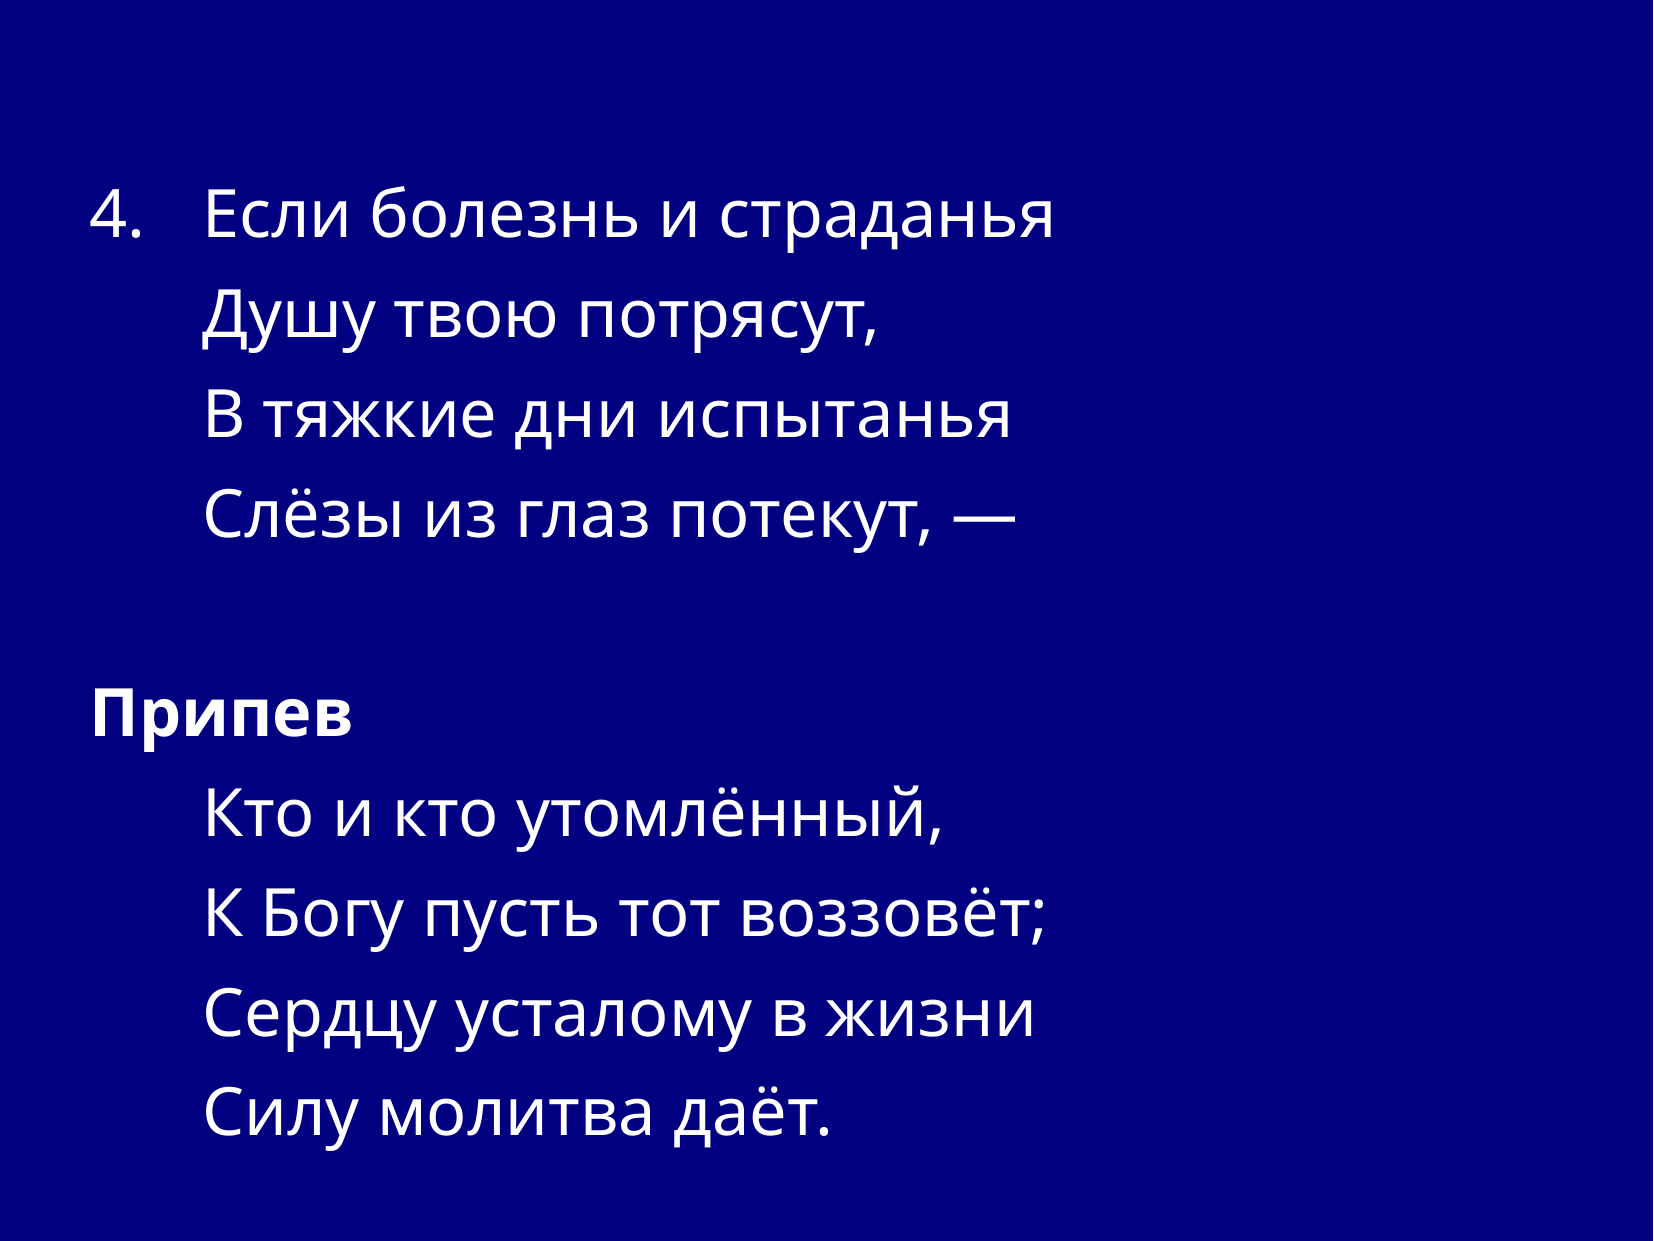

4.	Если болезнь и страданья
	Душу твою потрясут,
	В тяжкие дни испытанья
	Слёзы из глаз потекут, —
Припев
	Кто и кто утомлённый,
	К Богу пусть тот воззовёт;
	Сердцу усталому в жизни
	Силу молитва даёт.